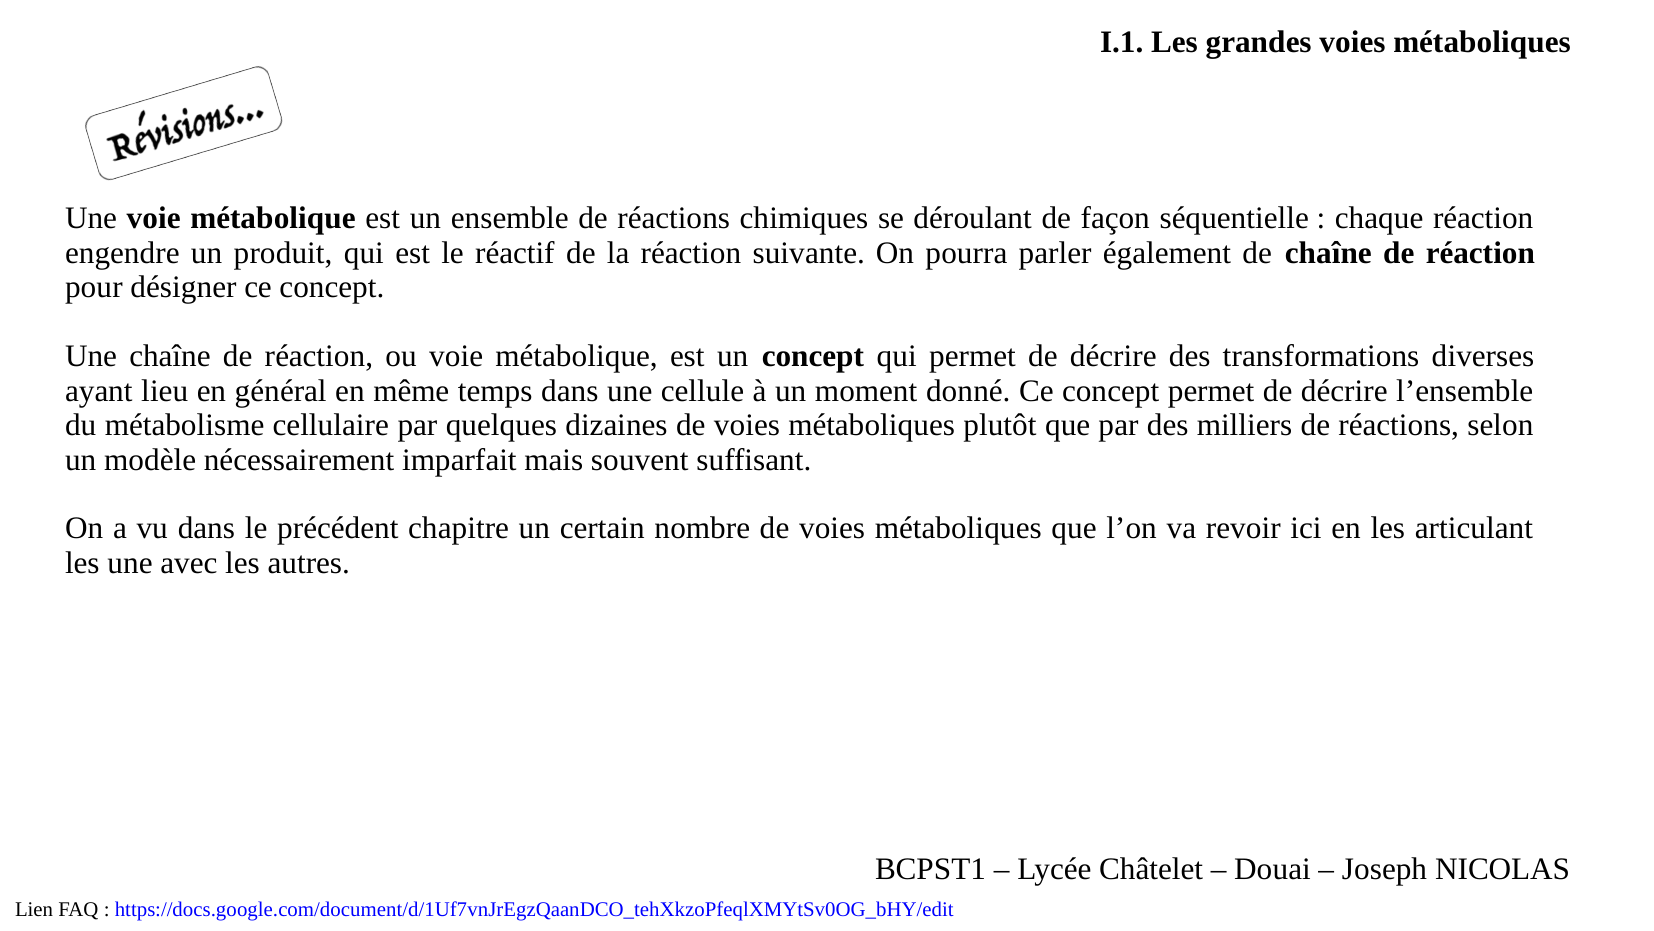

I.1. Les grandes voies métaboliques
Une voie métabolique est un ensemble de réactions chimiques se déroulant de façon séquentielle : chaque réaction engendre un produit, qui est le réactif de la réaction suivante. On pourra parler également de chaîne de réaction pour désigner ce concept.
Une chaîne de réaction, ou voie métabolique, est un concept qui permet de décrire des transformations diverses ayant lieu en général en même temps dans une cellule à un moment donné. Ce concept permet de décrire l’ensemble du métabolisme cellulaire par quelques dizaines de voies métaboliques plutôt que par des milliers de réactions, selon un modèle nécessairement imparfait mais souvent suffisant.
On a vu dans le précédent chapitre un certain nombre de voies métaboliques que l’on va revoir ici en les articulant les une avec les autres.
BCPST1 – Lycée Châtelet – Douai – Joseph NICOLAS
Lien FAQ : https://docs.google.com/document/d/1Uf7vnJrEgzQaanDCO_tehXkzoPfeqlXMYtSv0OG_bHY/edit